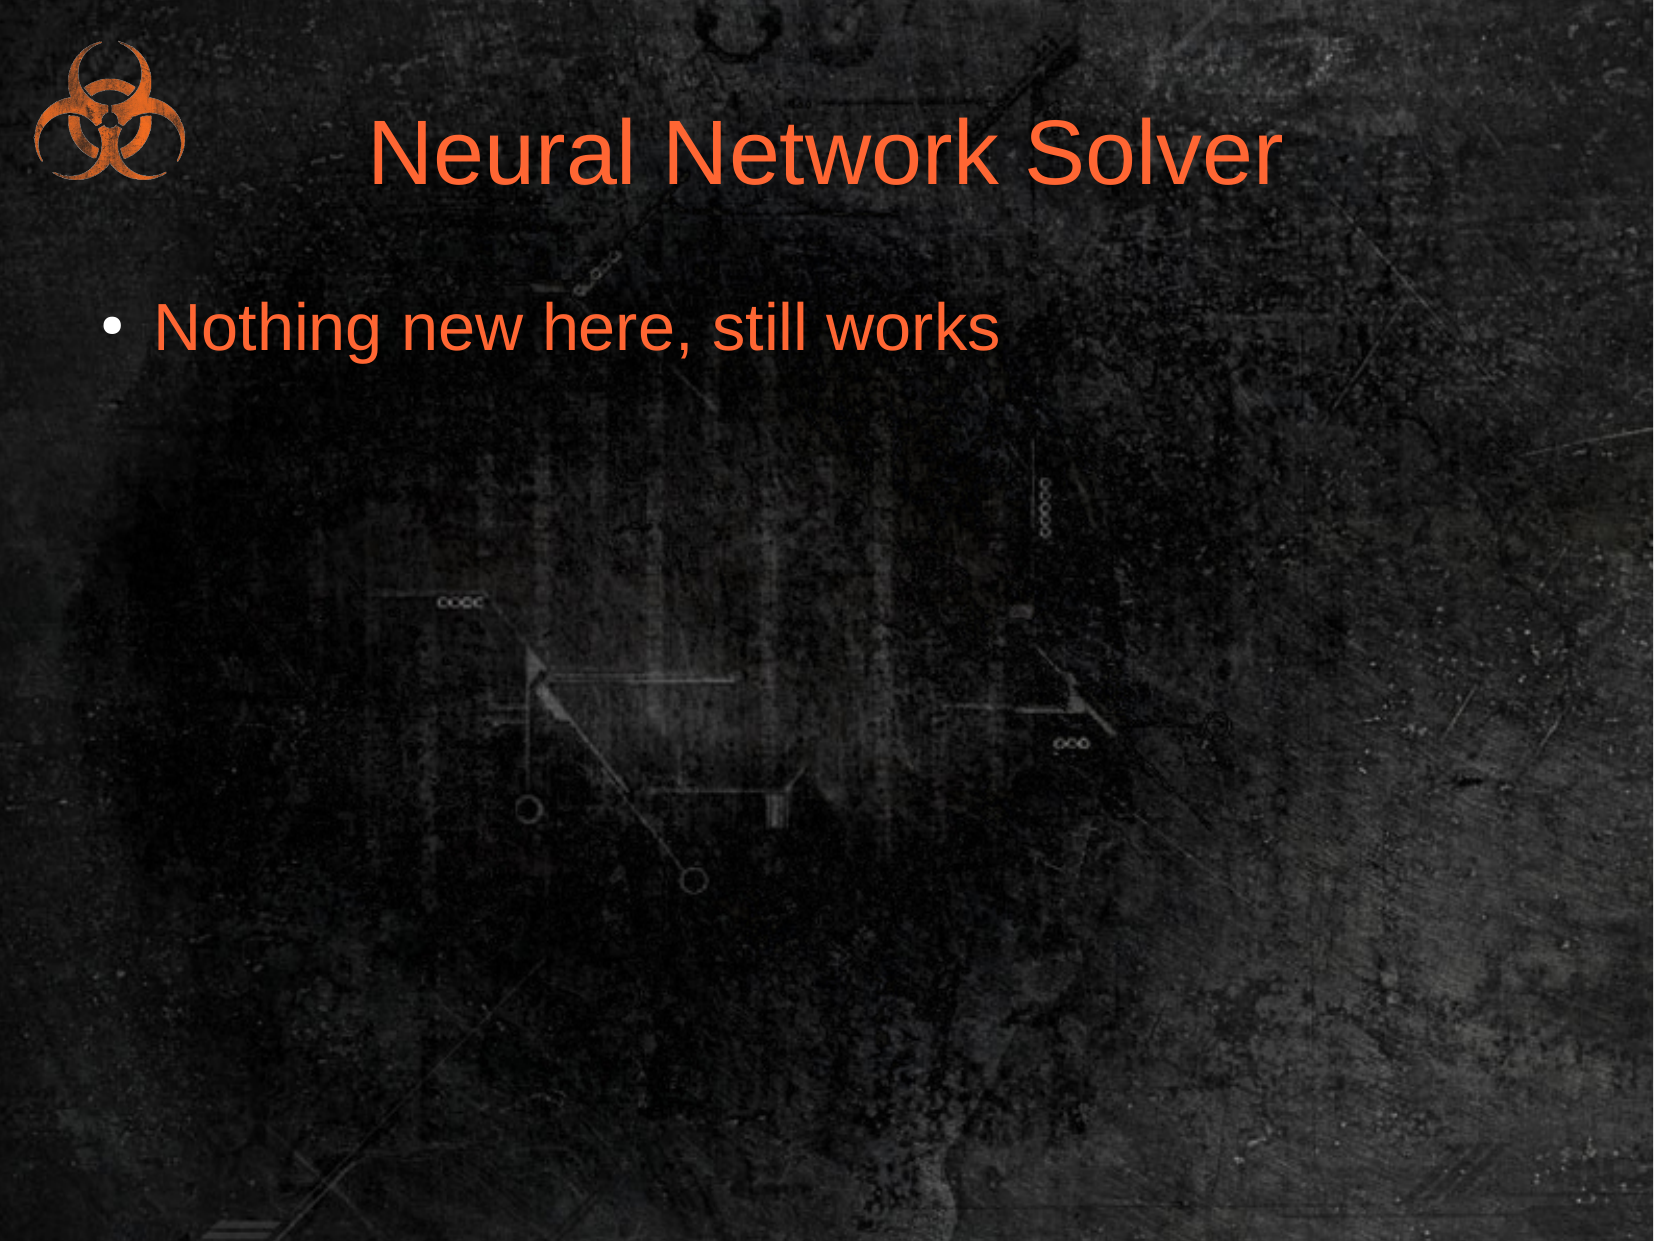

# Neural Network Solver
Nothing new here, still works